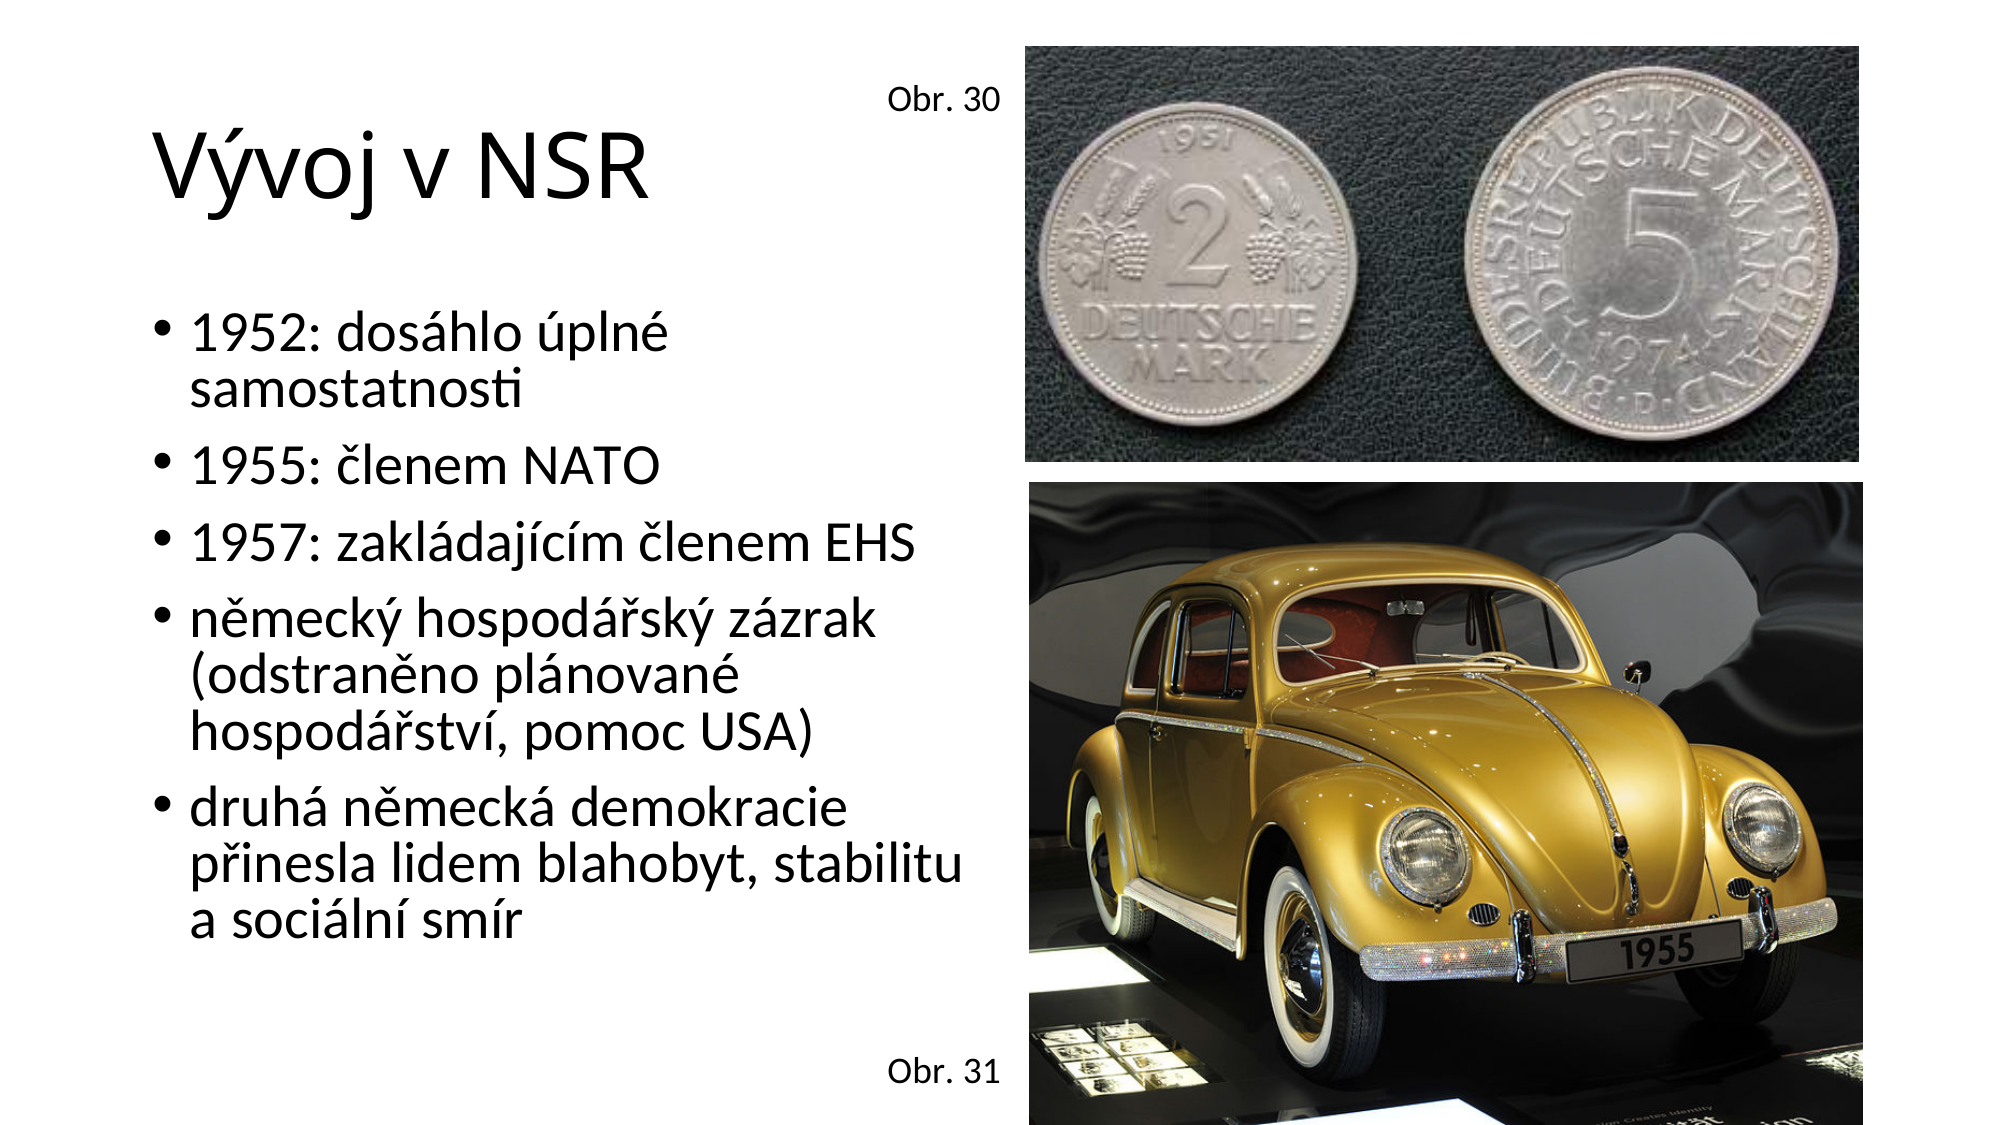

# Vývoj v NSR
Obr. 30
1952: dosáhlo úplné samostatnosti
1955: členem NATO
1957: zakládajícím členem EHS
německý hospodářský zázrak (odstraněno plánované hospodářství, pomoc USA)
druhá německá demokracie přinesla lidem blahobyt, stabilitu a sociální smír
Obr. 31